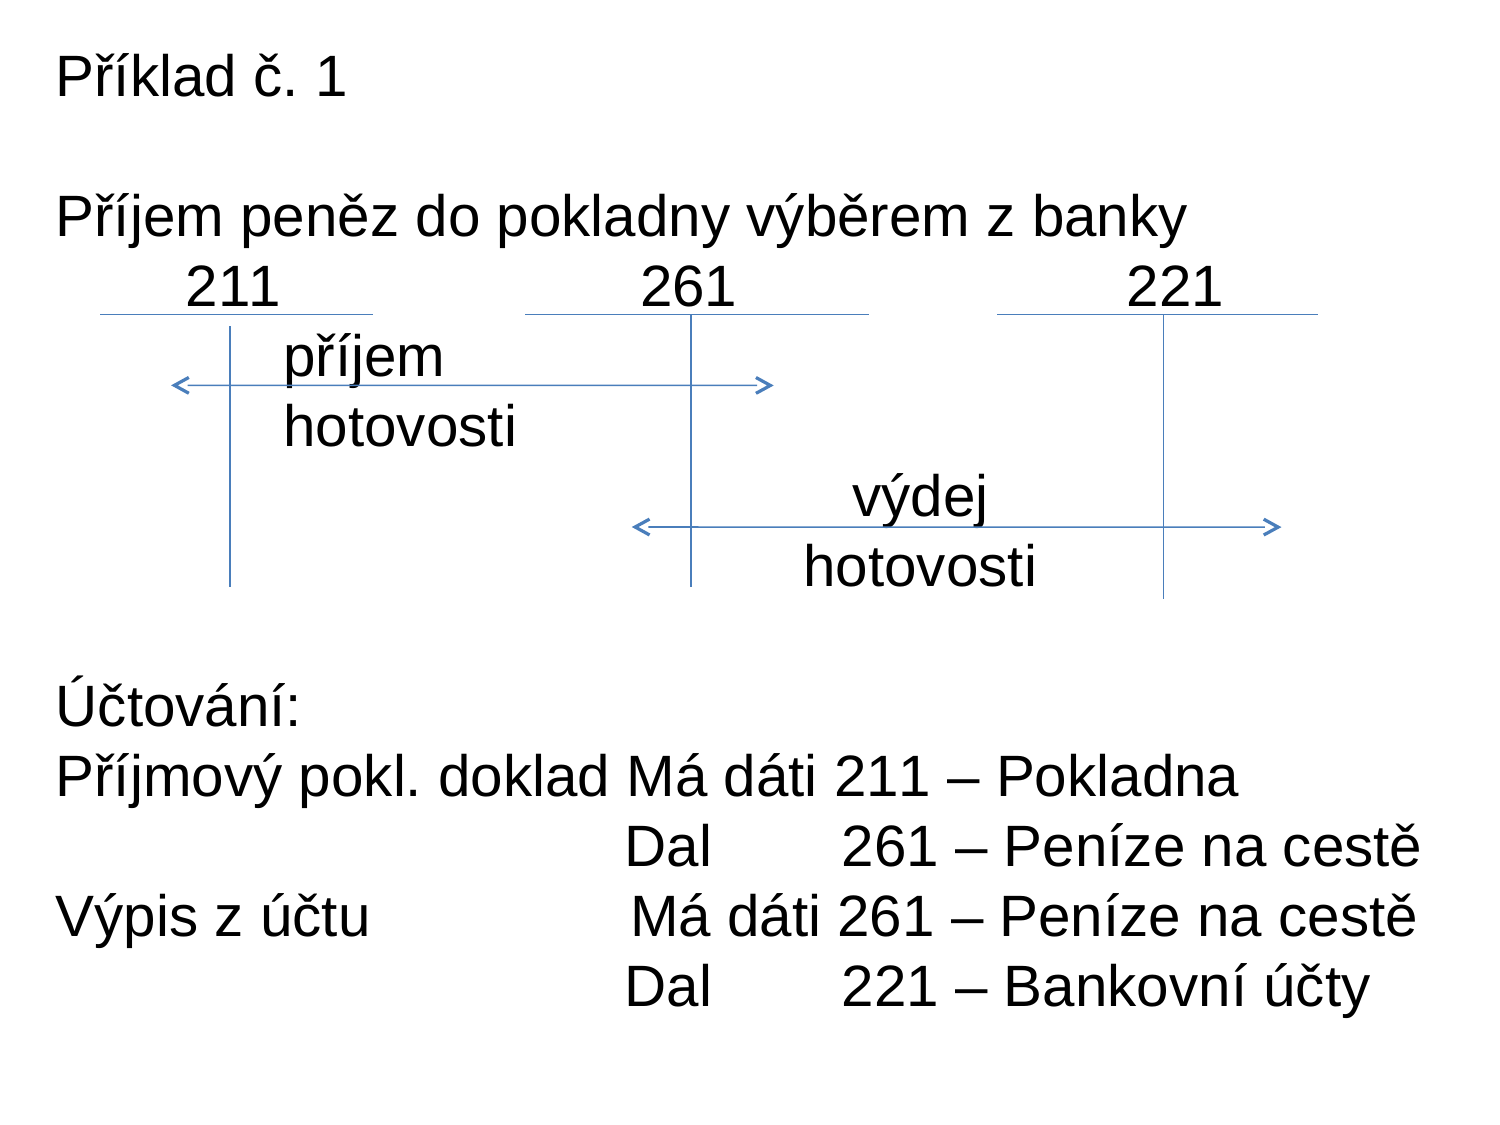

Příklad č. 1
Příjem peněz do pokladny výběrem z banky
 211 261 221
 příjem
 hotovosti
 výdej
 hotovosti
Účtování:
Příjmový pokl. doklad Má dáti 211 – Pokladna
 Dal 261 – Peníze na cestě
Výpis z účtu Má dáti 261 – Peníze na cestě
 Dal 221 – Bankovní účty